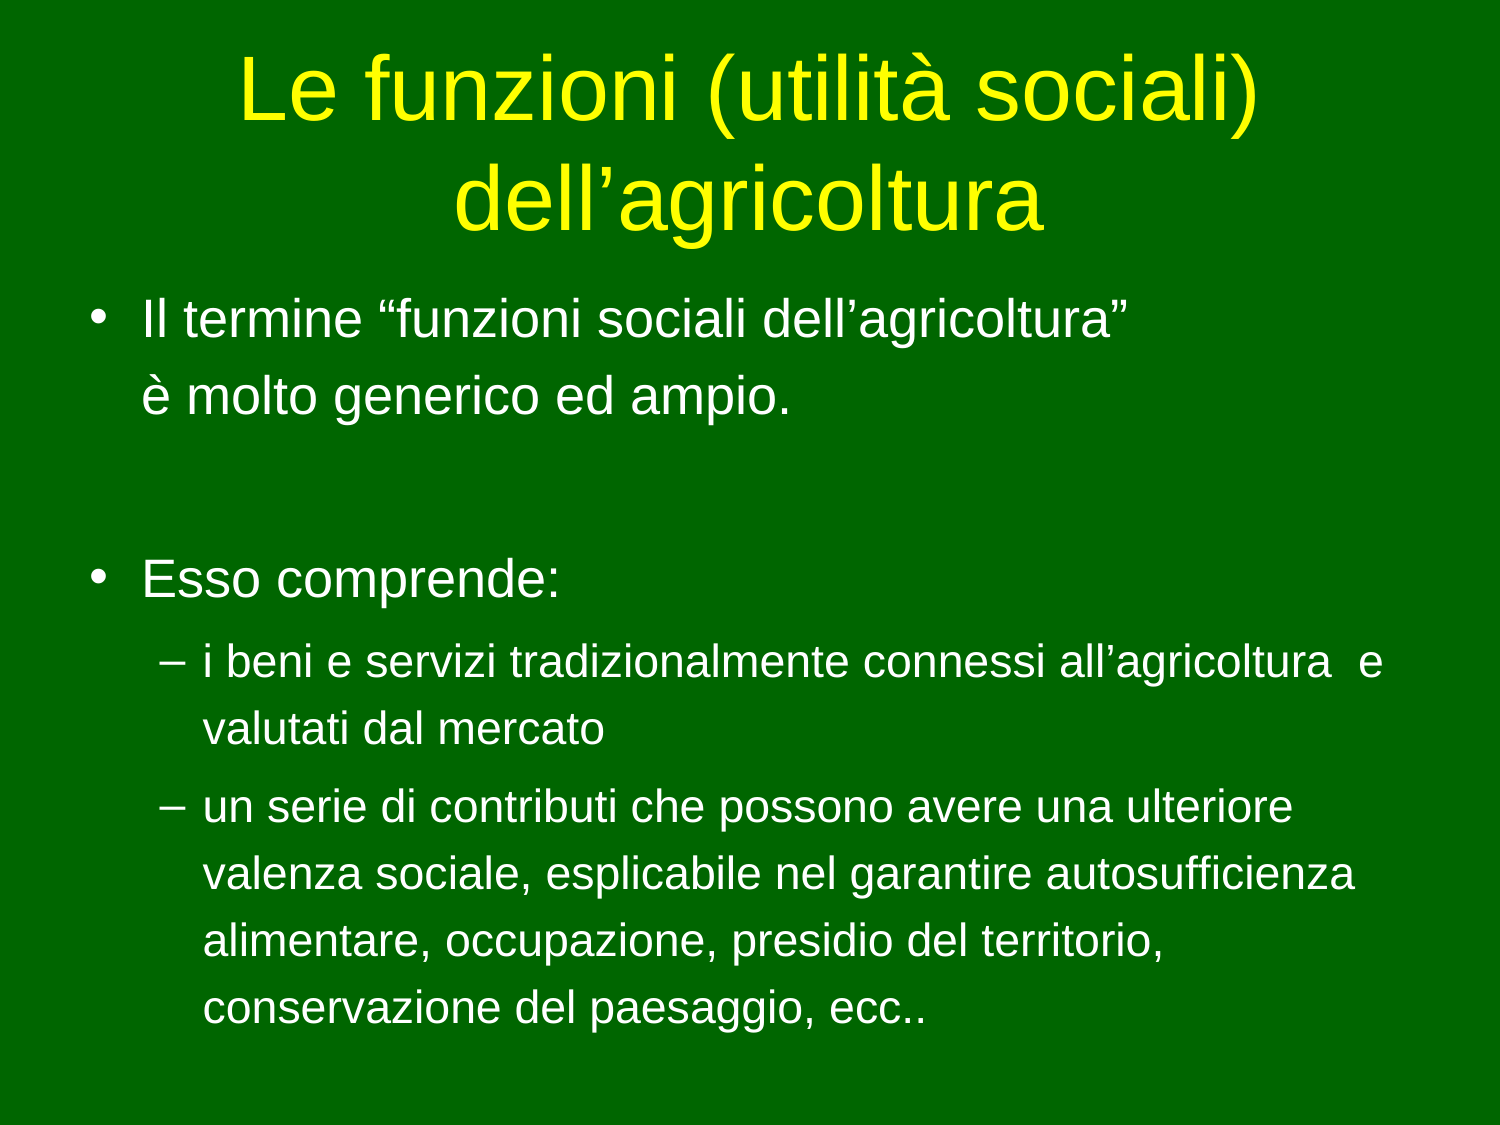

# Le funzioni (utilità sociali) dell’agricoltura
Il termine “funzioni sociali dell’agricoltura”
è molto generico ed ampio.
Esso comprende:
i beni e servizi tradizionalmente connessi all’agricoltura e valutati dal mercato
un serie di contributi che possono avere una ulteriore valenza sociale, esplicabile nel garantire autosufficienza alimentare, occupazione, presidio del territorio, conservazione del paesaggio, ecc..